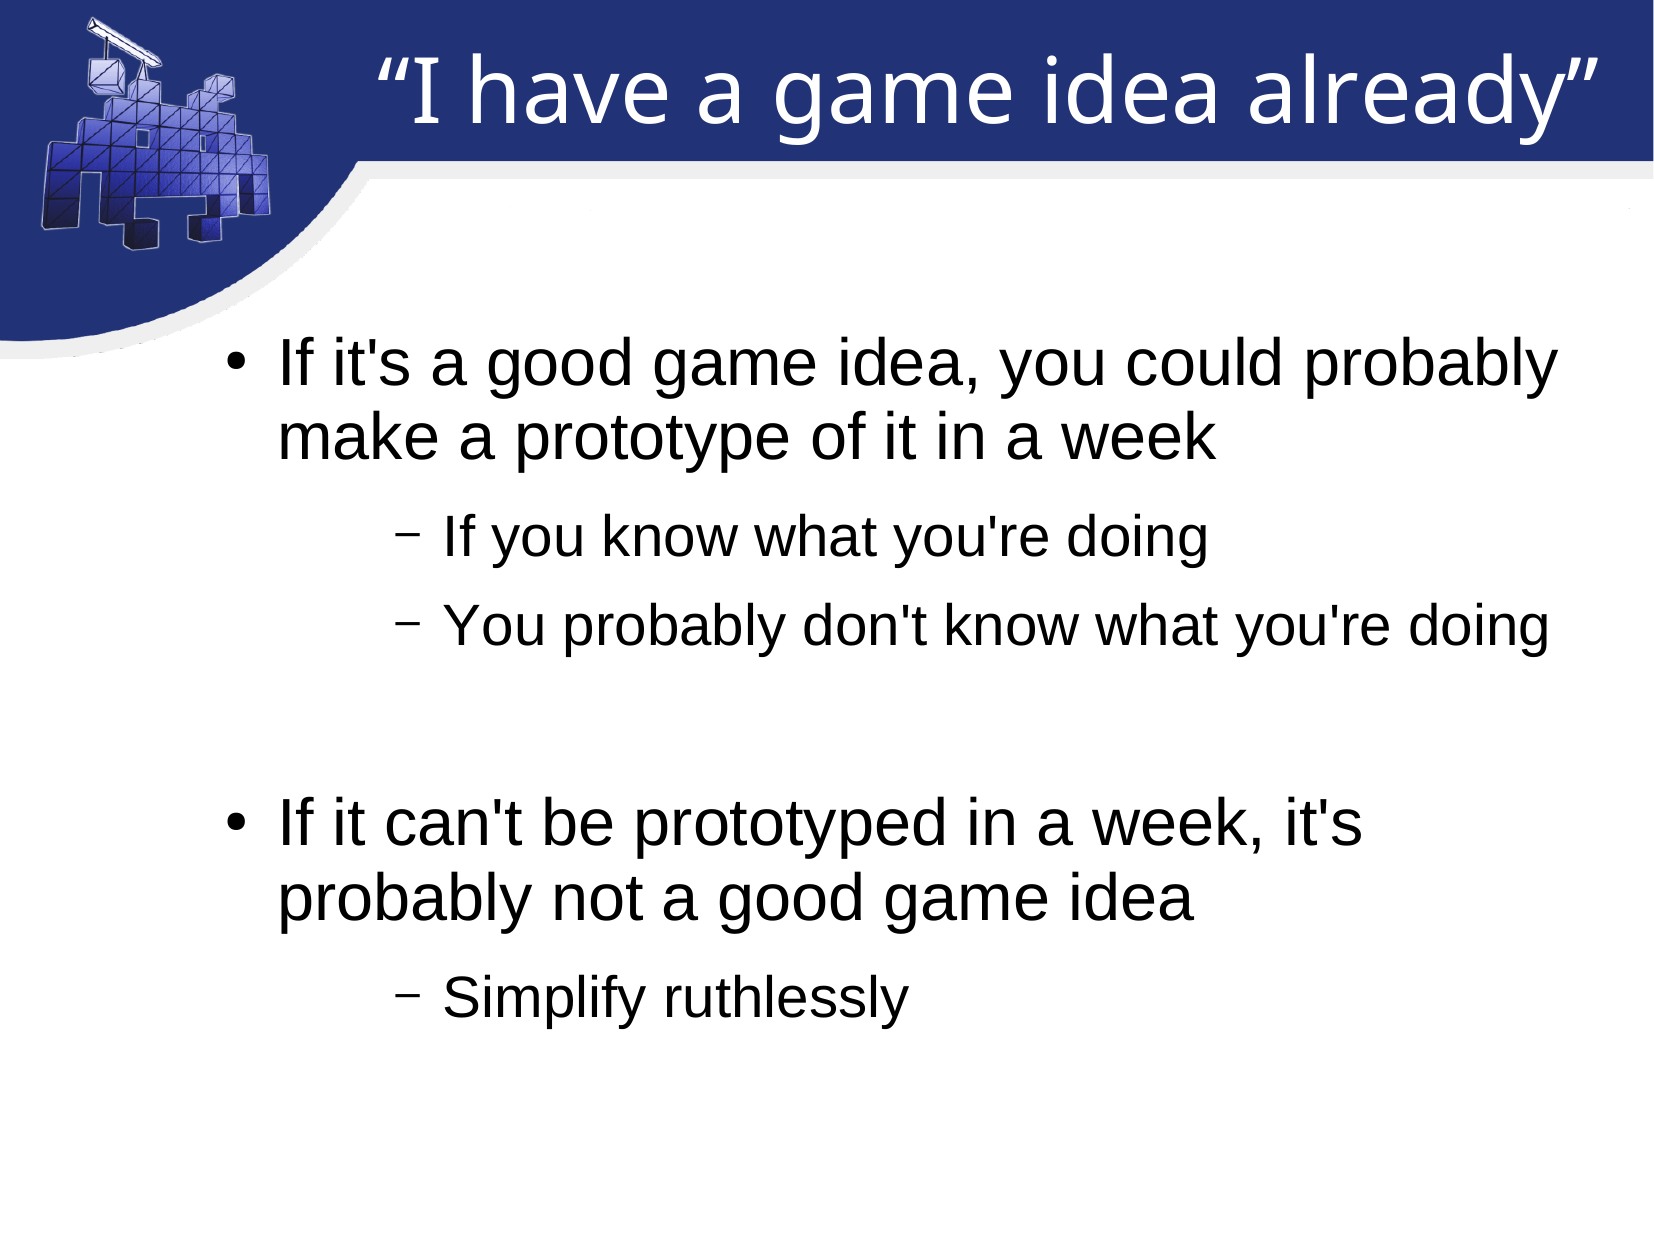

# “I have a game idea already”
If it's a good game idea, you could probably make a prototype of it in a week
If you know what you're doing
You probably don't know what you're doing
If it can't be prototyped in a week, it's probably not a good game idea
Simplify ruthlessly